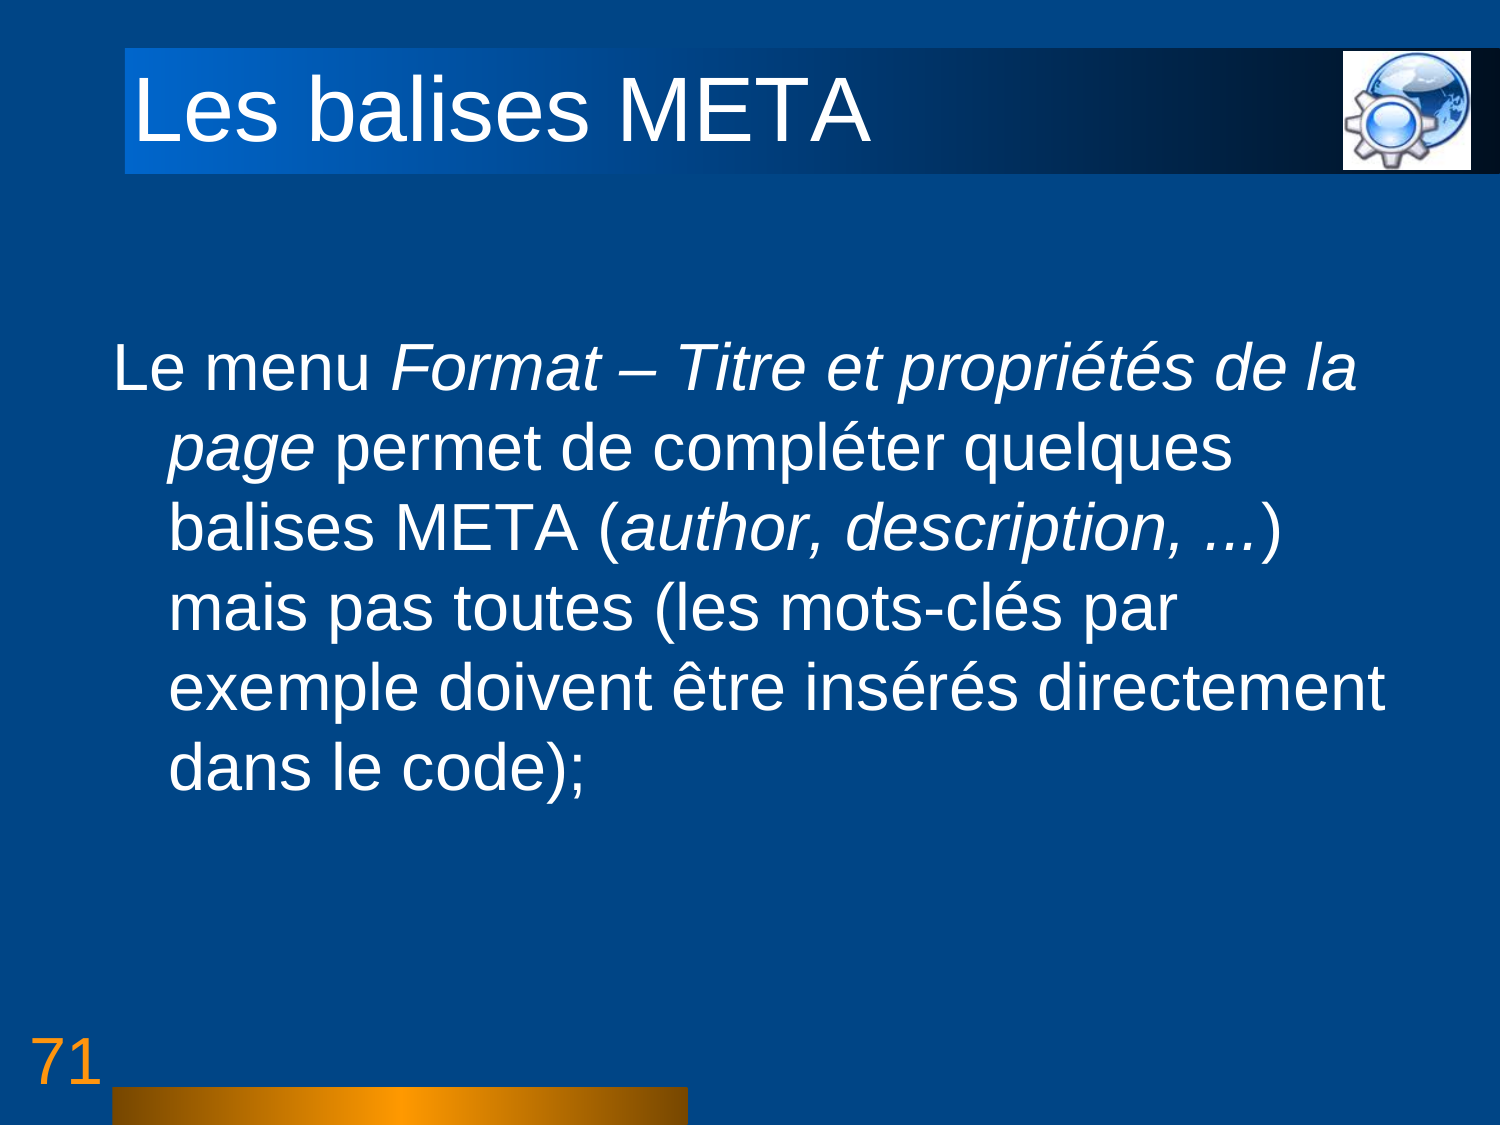

# Les balises META
Le menu Format – Titre et propriétés de la page permet de compléter quelques balises META (author, description, ...) mais pas toutes (les mots-clés par exemple doivent être insérés directement dans le code);